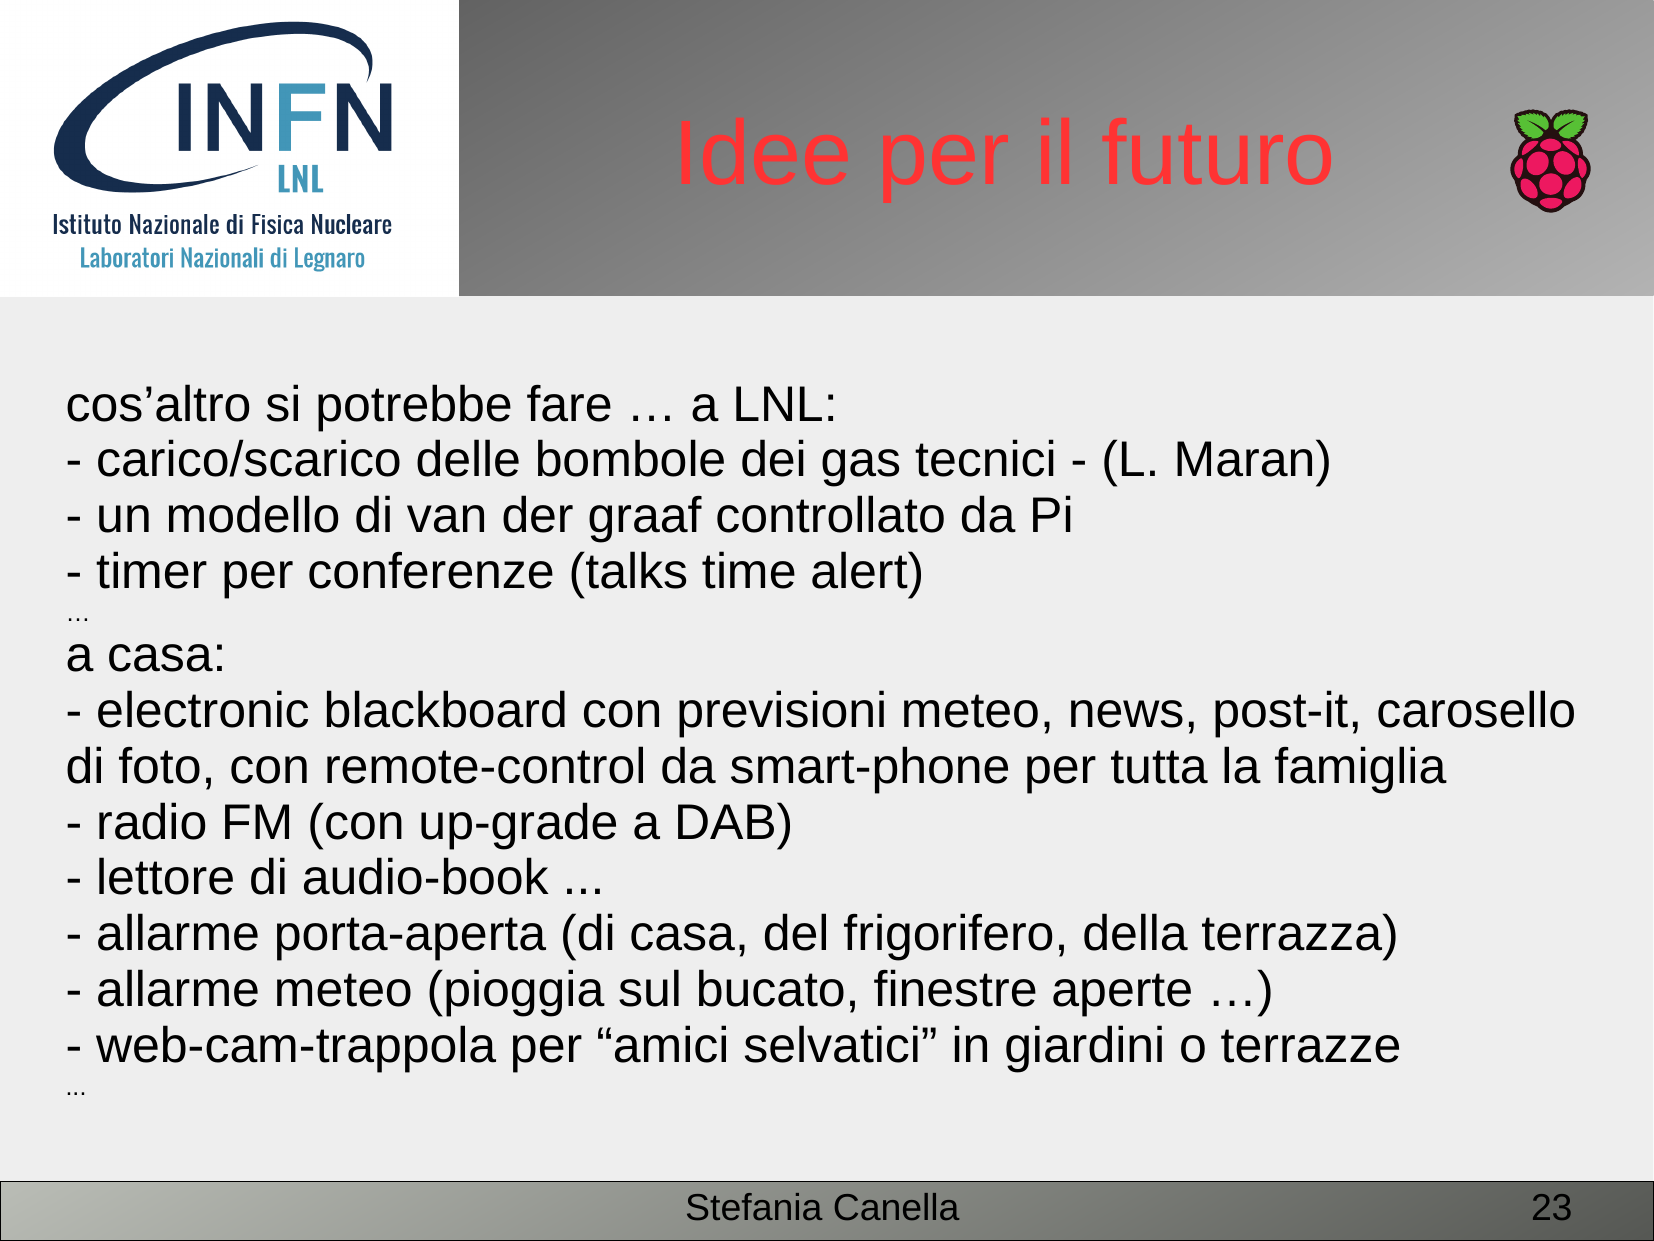

# Idee per il futuro
cos’altro si potrebbe fare … a LNL:
- carico/scarico delle bombole dei gas tecnici - (L. Maran)
- un modello di van der graaf controllato da Pi
- timer per conferenze (talks time alert)
…
a casa:
- electronic blackboard con previsioni meteo, news, post-it, carosello di foto, con remote-control da smart-phone per tutta la famiglia
- radio FM (con up-grade a DAB)
- lettore di audio-book ...
- allarme porta-aperta (di casa, del frigorifero, della terrazza)
- allarme meteo (pioggia sul bucato, finestre aperte …)
- web-cam-trappola per “amici selvatici” in giardini o terrazze
...
Stefania Canella